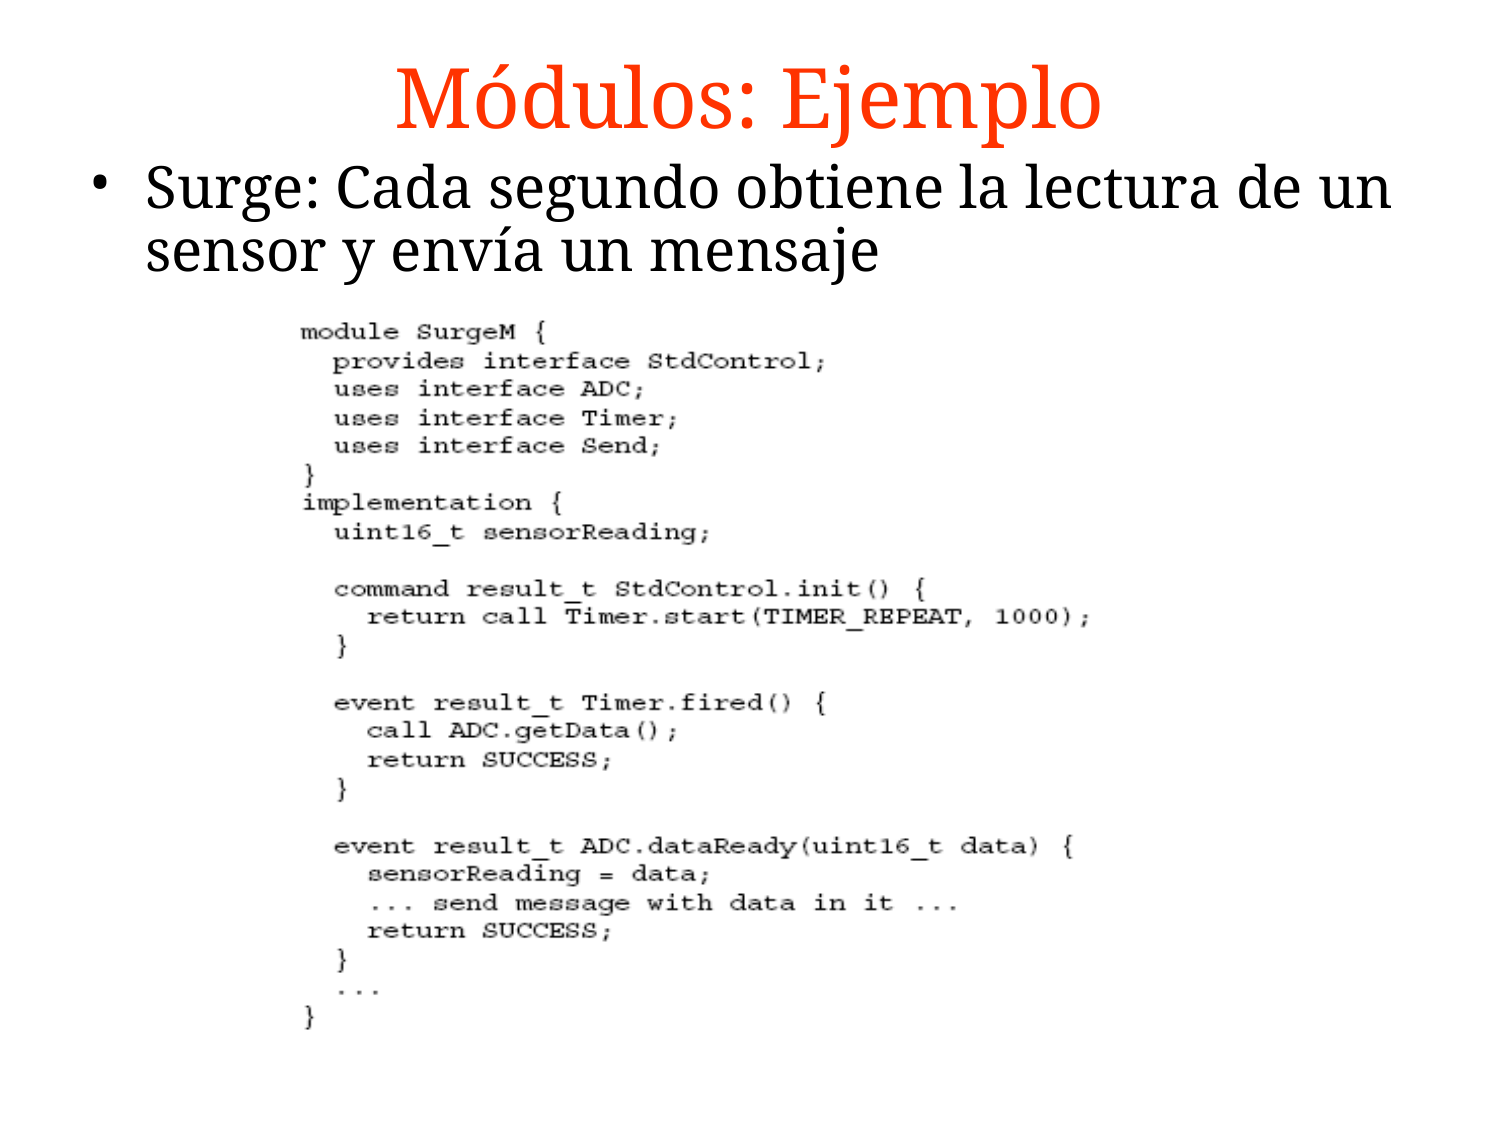

# Módulos: Ejemplo
Surge: Cada segundo obtiene la lectura de un sensor y envía un mensaje